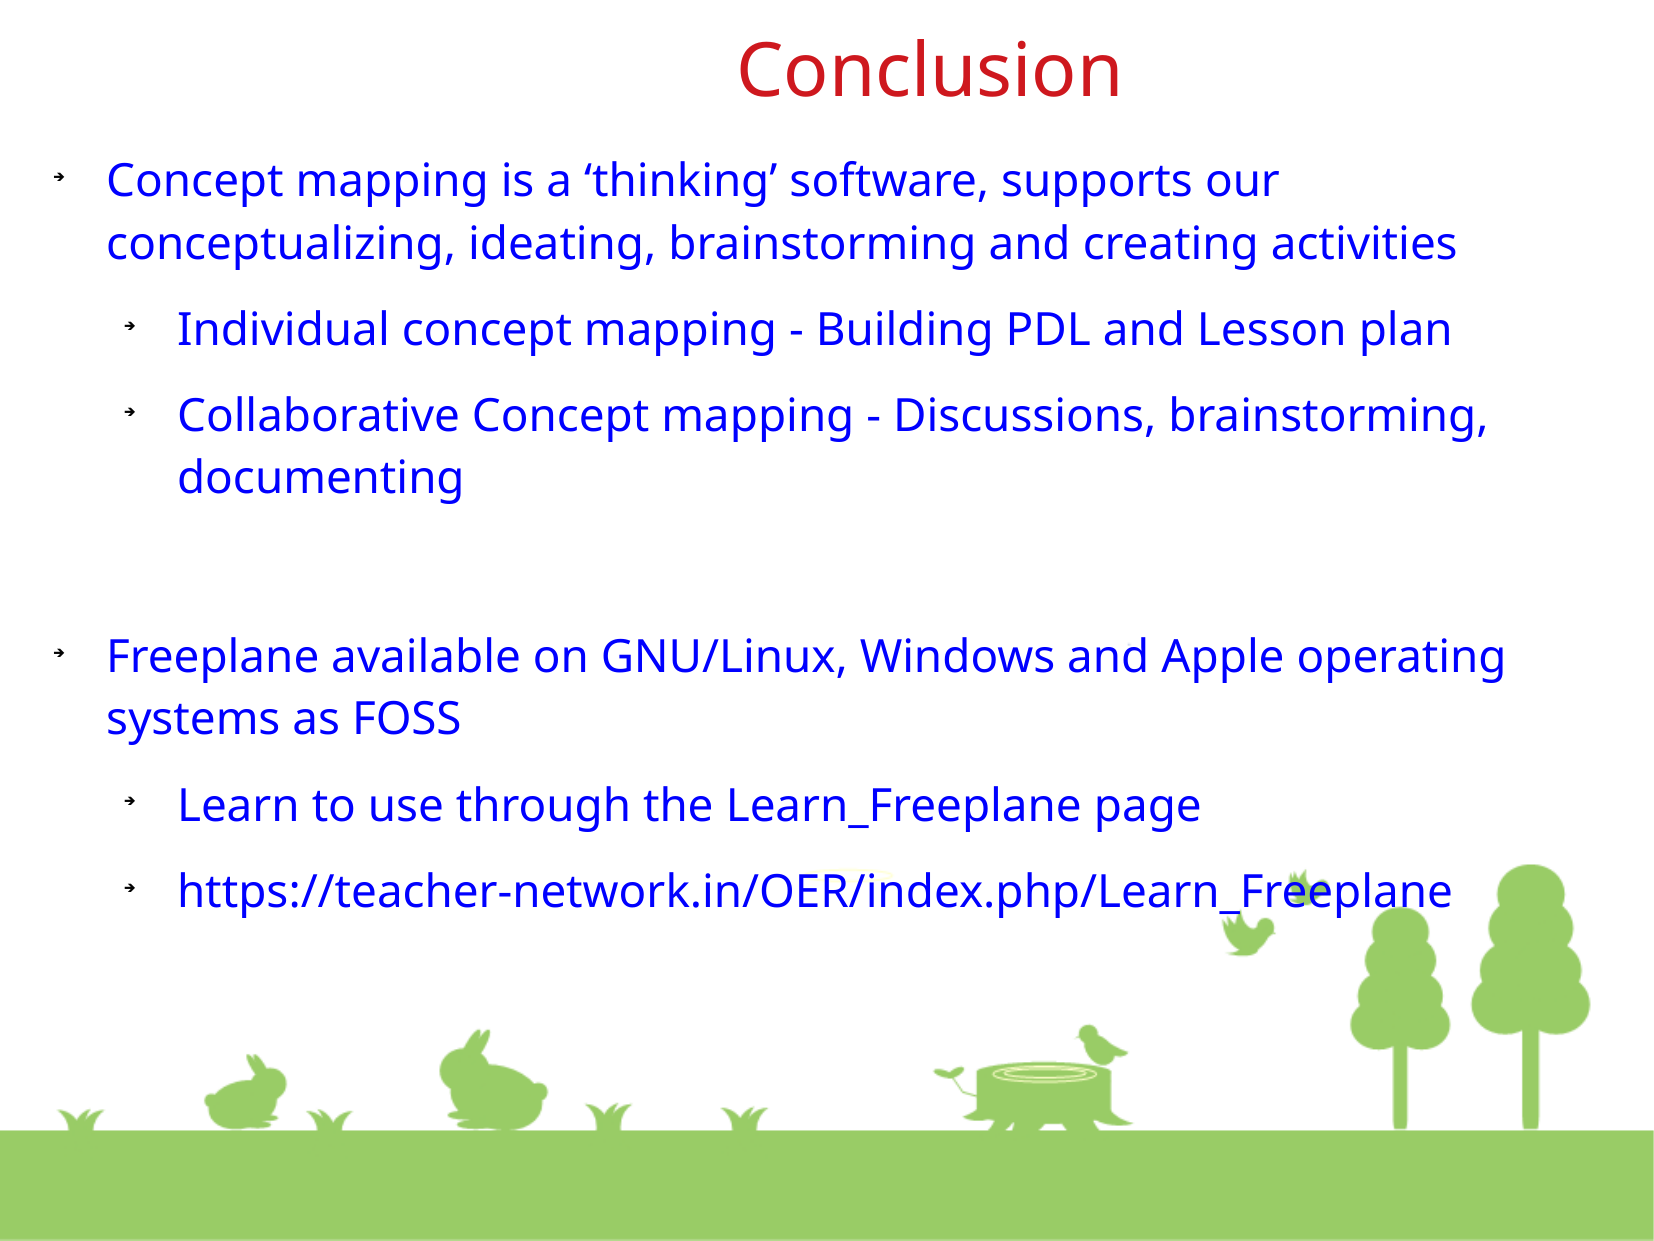

# Conclusion
Concept mapping is a ‘thinking’ software, supports our conceptualizing, ideating, brainstorming and creating activities
Individual concept mapping - Building PDL and Lesson plan
Collaborative Concept mapping - Discussions, brainstorming, documenting
Freeplane available on GNU/Linux, Windows and Apple operating systems as FOSS
Learn to use through the Learn_Freeplane page
https://teacher-network.in/OER/index.php/Learn_Freeplane